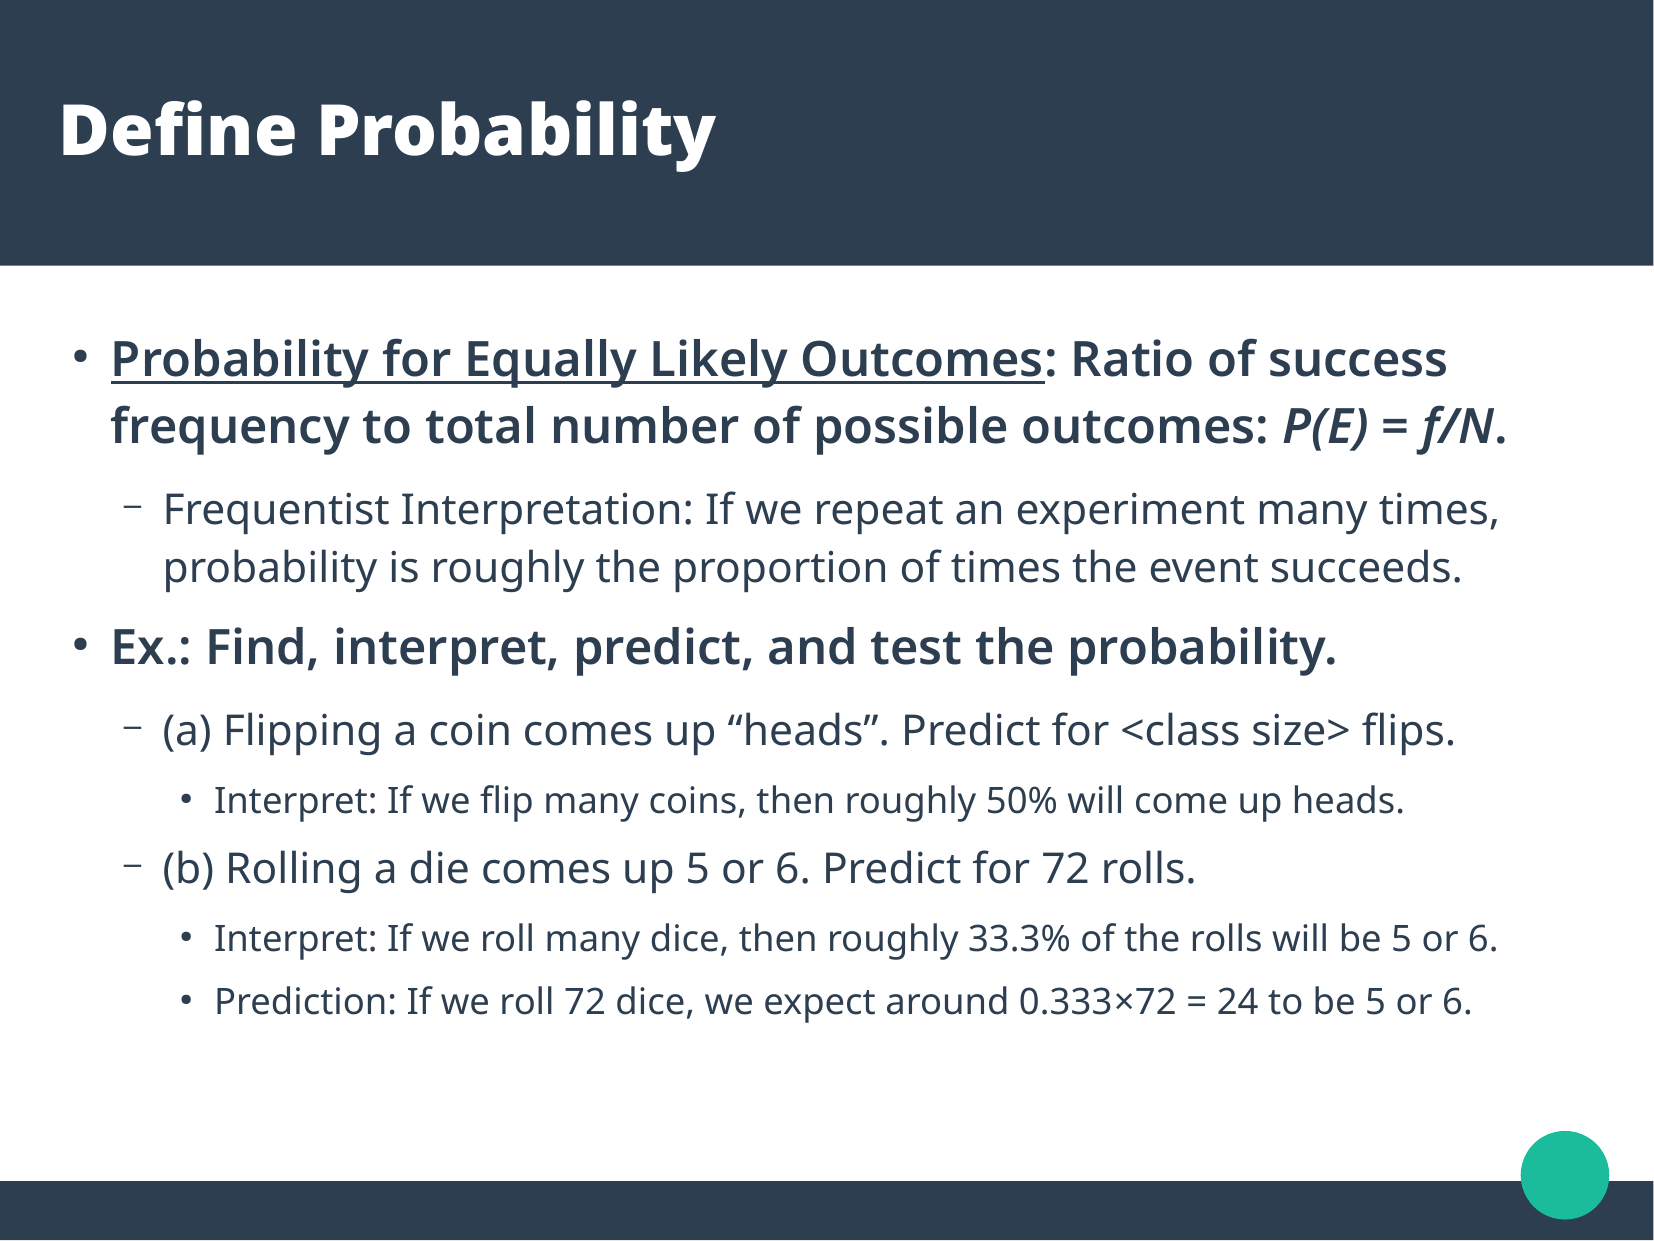

# Define Probability
Probability for Equally Likely Outcomes: Ratio of success frequency to total number of possible outcomes: P(E) = f/N.
Frequentist Interpretation: If we repeat an experiment many times, probability is roughly the proportion of times the event succeeds.
Ex.: Find, interpret, predict, and test the probability.
(a) Flipping a coin comes up “heads”. Predict for <class size> flips.
Interpret: If we flip many coins, then roughly 50% will come up heads.
(b) Rolling a die comes up 5 or 6. Predict for 72 rolls.
Interpret: If we roll many dice, then roughly 33.3% of the rolls will be 5 or 6.
Prediction: If we roll 72 dice, we expect around 0.333×72 = 24 to be 5 or 6.